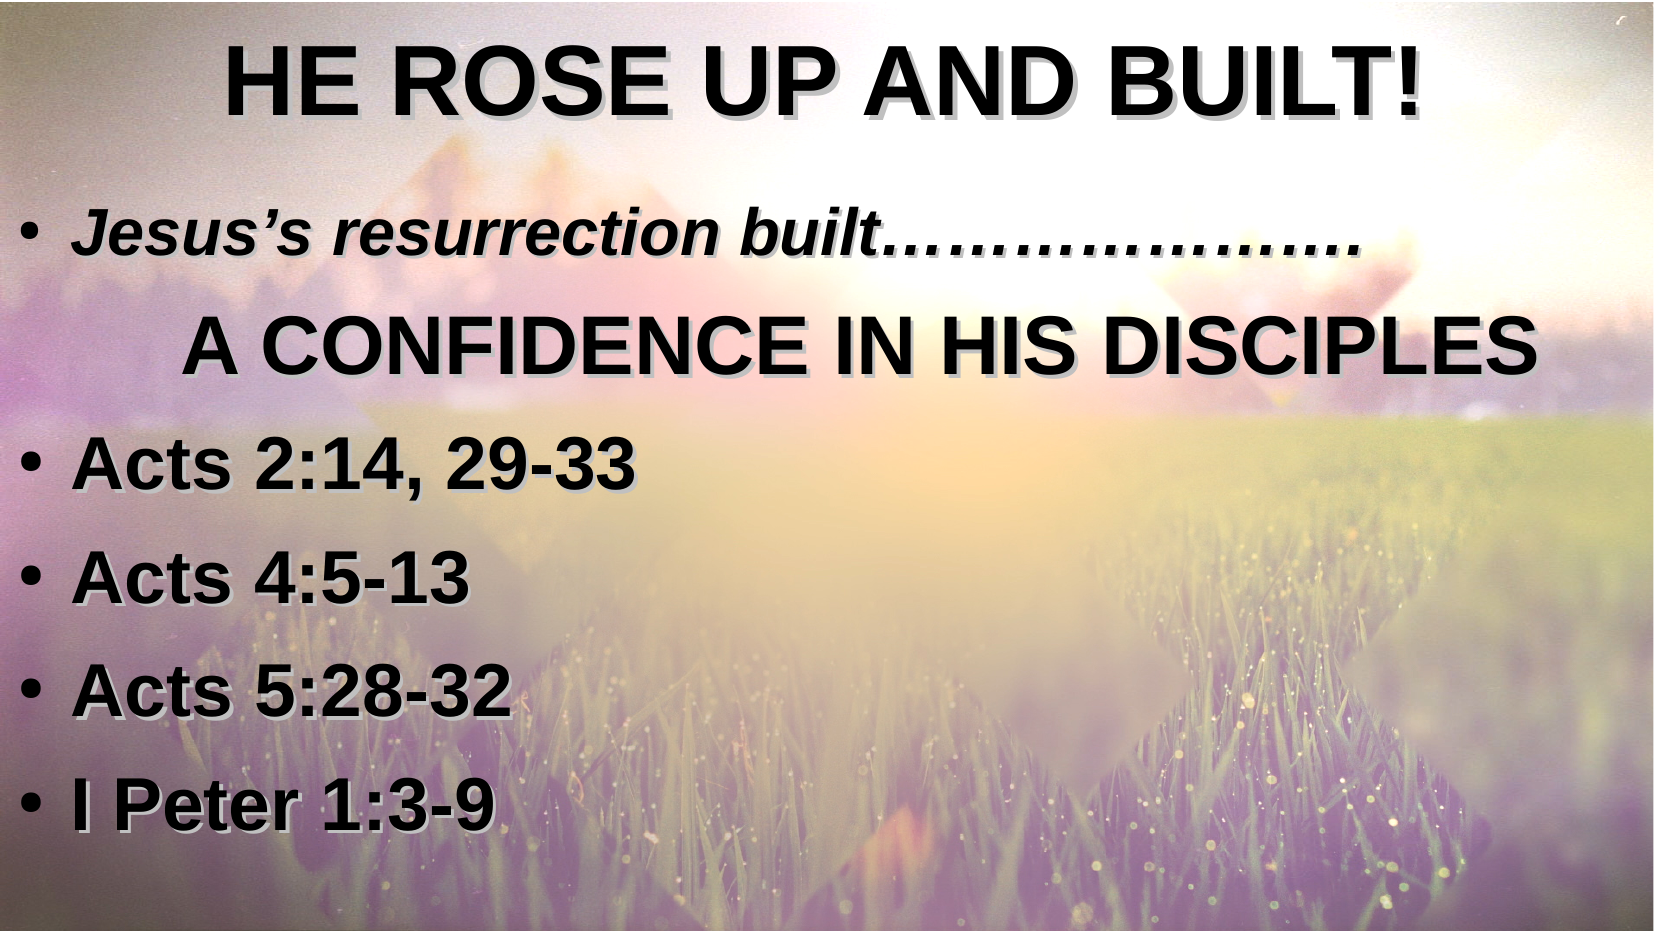

# HE ROSE UP AND BUILT!
Jesus’s resurrection built………………….
A CONFIDENCE IN HIS DISCIPLES
Acts 2:14, 29-33
Acts 4:5-13
Acts 5:28-32
I Peter 1:3-9